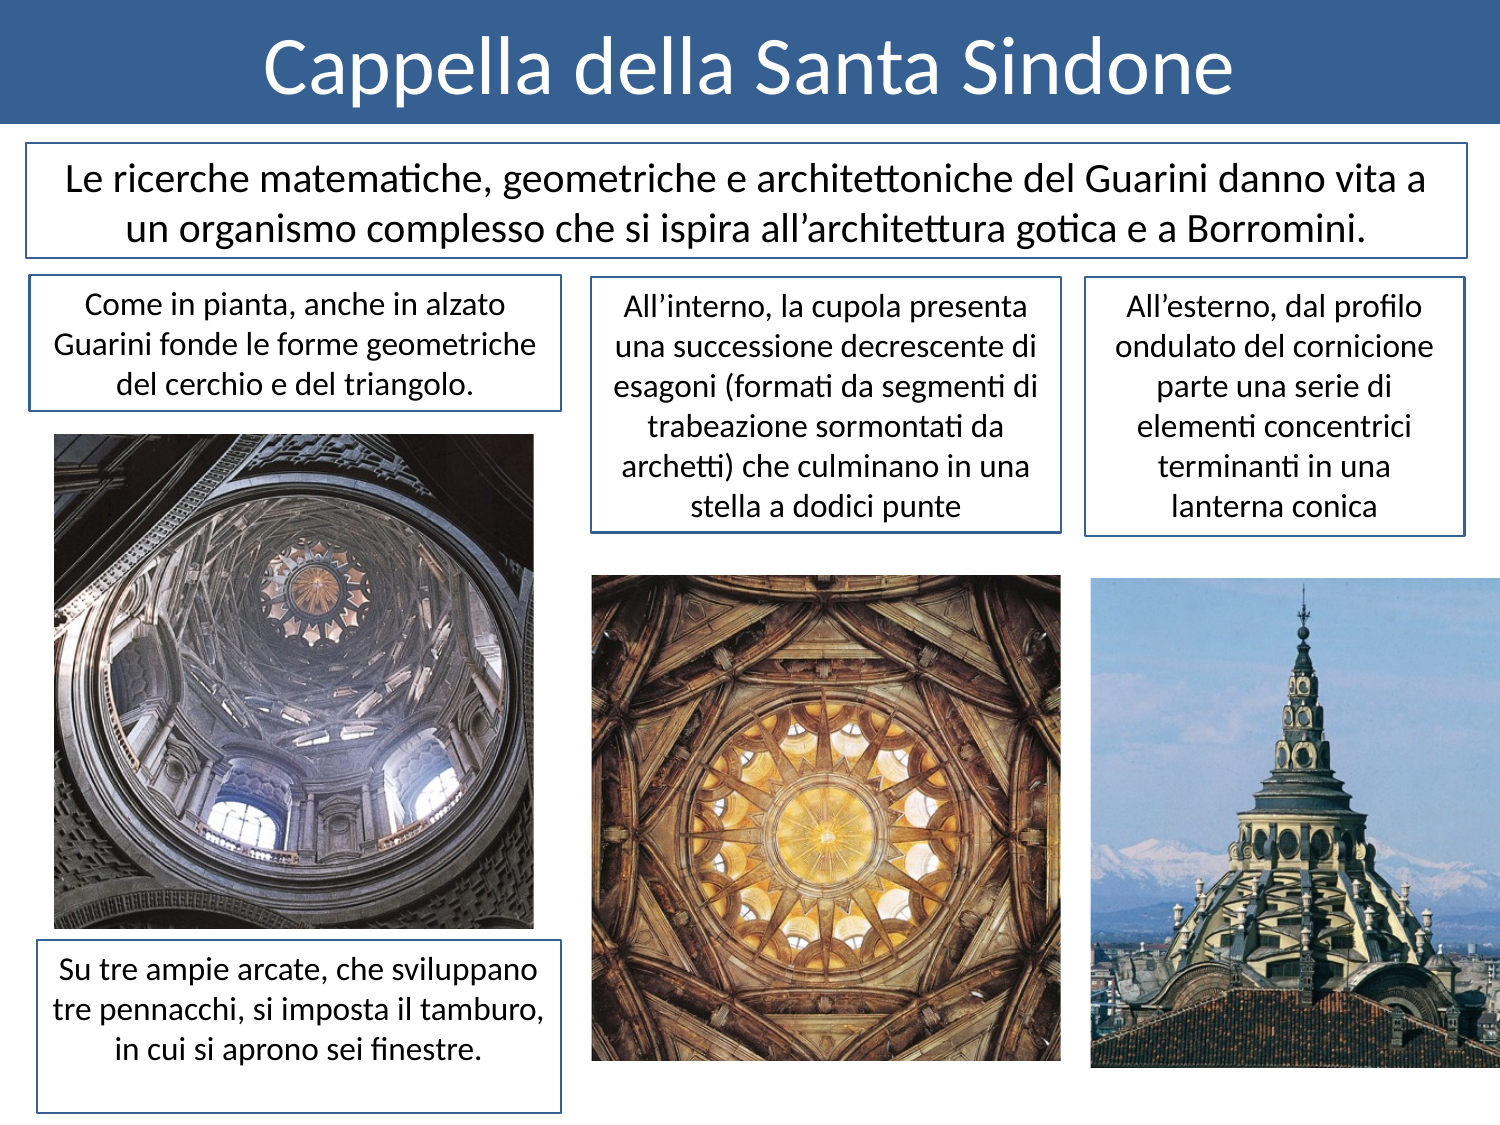

Cappella della Santa Sindone
Le ricerche matematiche, geometriche e architettoniche del Guarini danno vita a un organismo complesso che si ispira all’architettura gotica e a Borromini.
Come in pianta, anche in alzato Guarini fonde le forme geometriche del cerchio e del triangolo.
All’interno, la cupola presenta una successione decrescente di esagoni (formati da segmenti di trabeazione sormontati da archetti) che culminano in una stella a dodici punte
All’esterno, dal profilo ondulato del cornicione parte una serie di elementi concentrici terminanti in una lanterna conica
Su tre ampie arcate, che sviluppano tre pennacchi, si imposta il tamburo, in cui si aprono sei finestre.